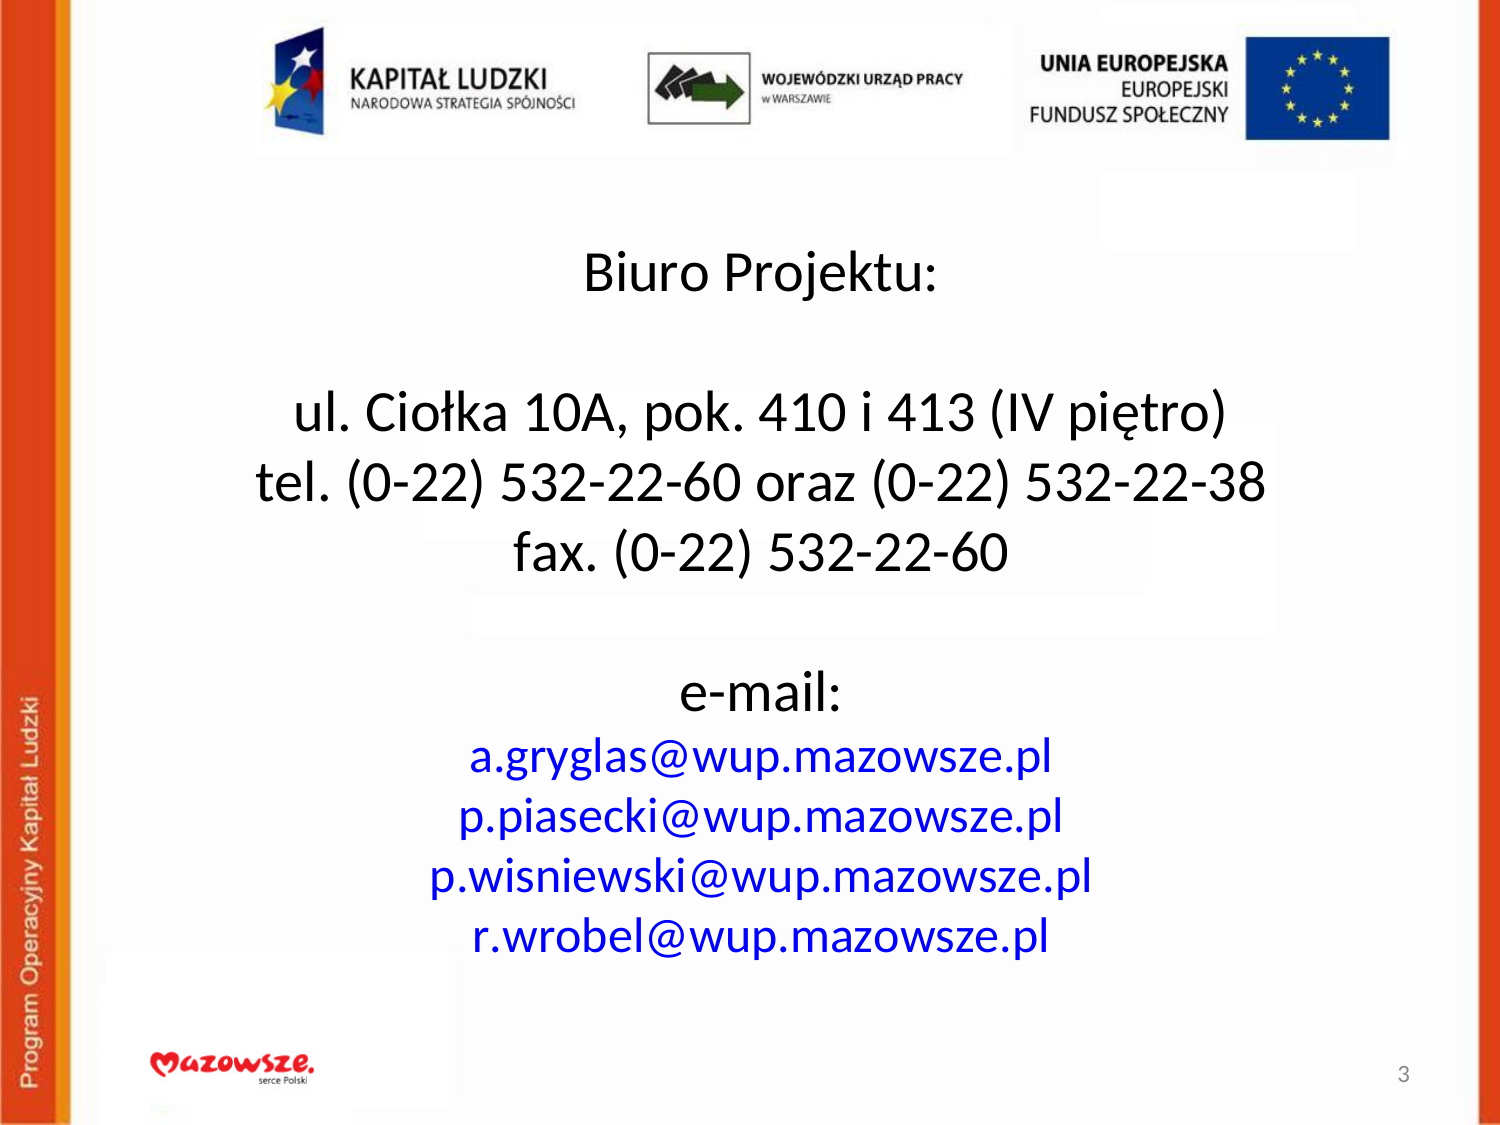

# Biuro Projektu: ul. Ciołka 10A, pok. 410 i 413 (IV piętro) tel. (0-22) 532-22-60 oraz (0-22) 532-22-38 fax. (0-22) 532-22-60 e-mail: a.gryglas@wup.mazowsze.pl p.piasecki@wup.mazowsze.pl p.wisniewski@wup.mazowsze.pl r.wrobel@wup.mazowsze.pl